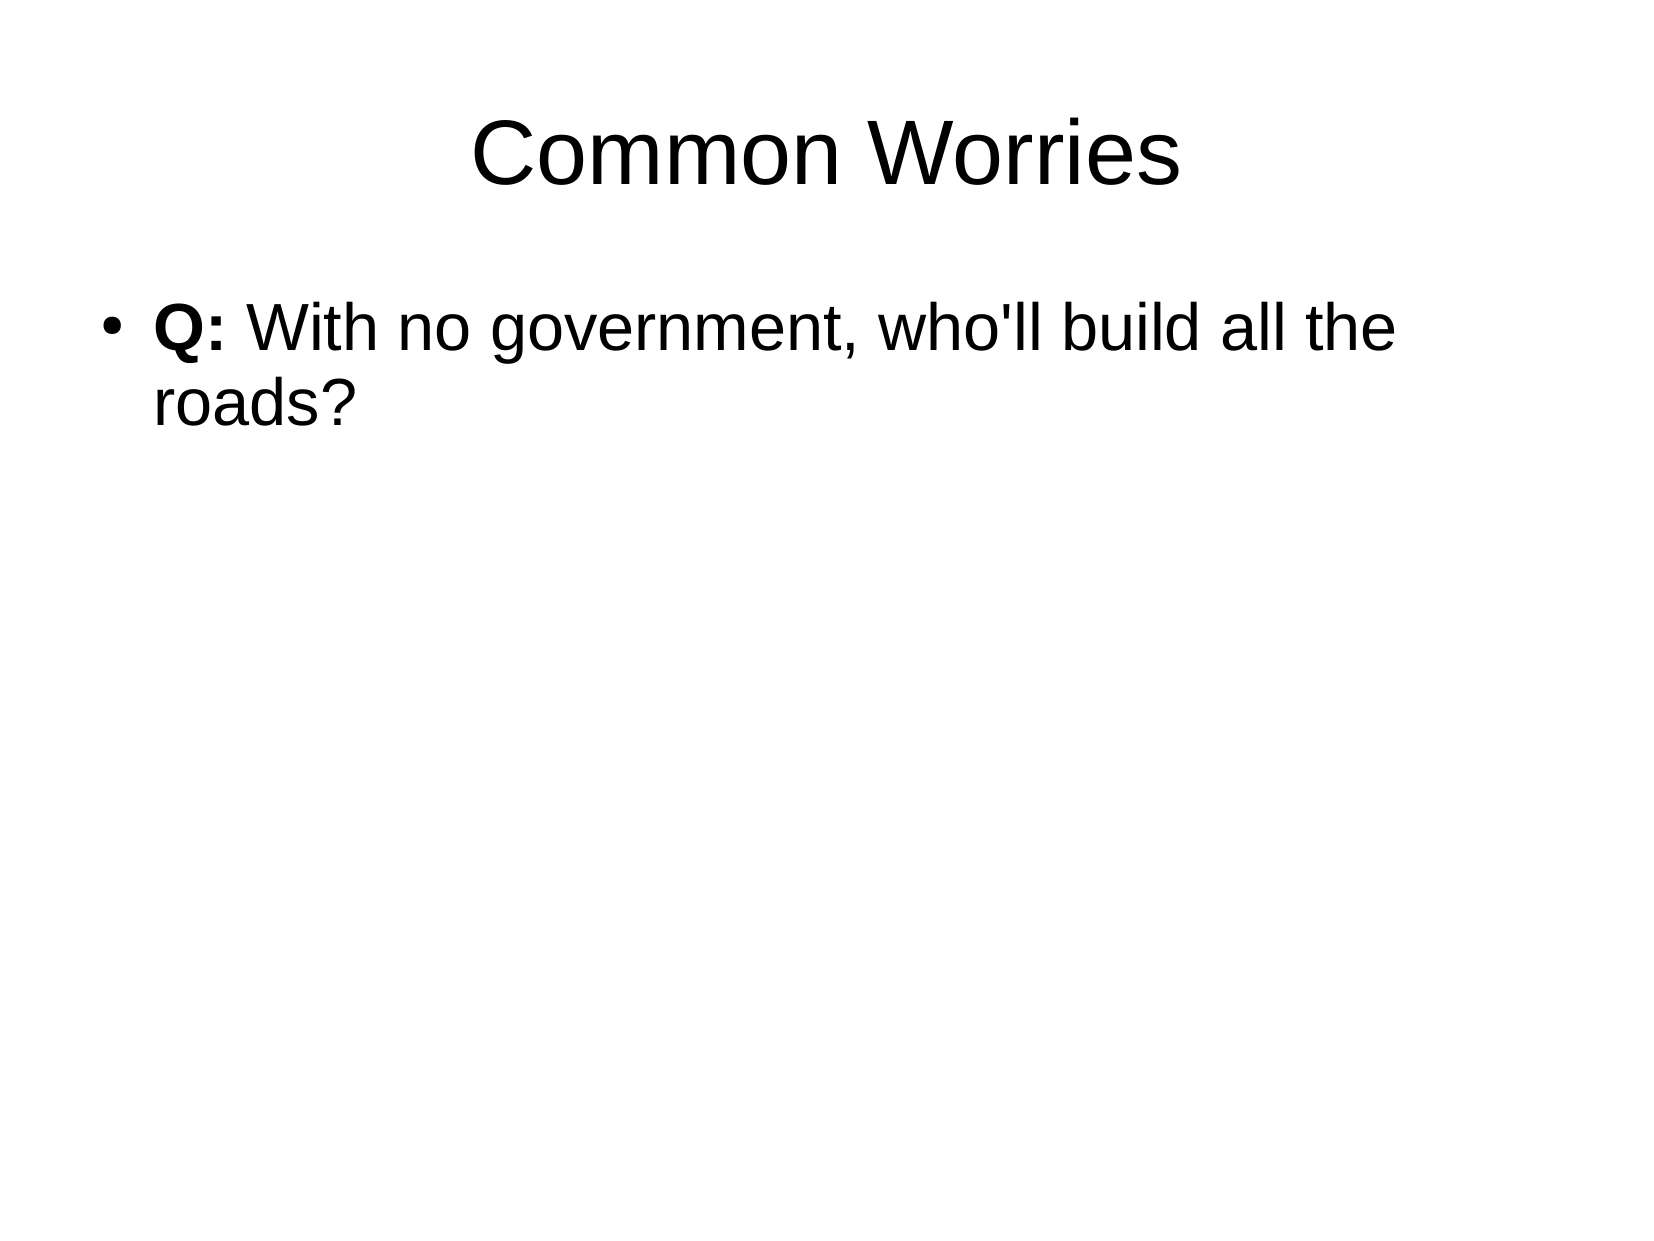

# Common Worries
Q: With no government, who'll build all the roads?